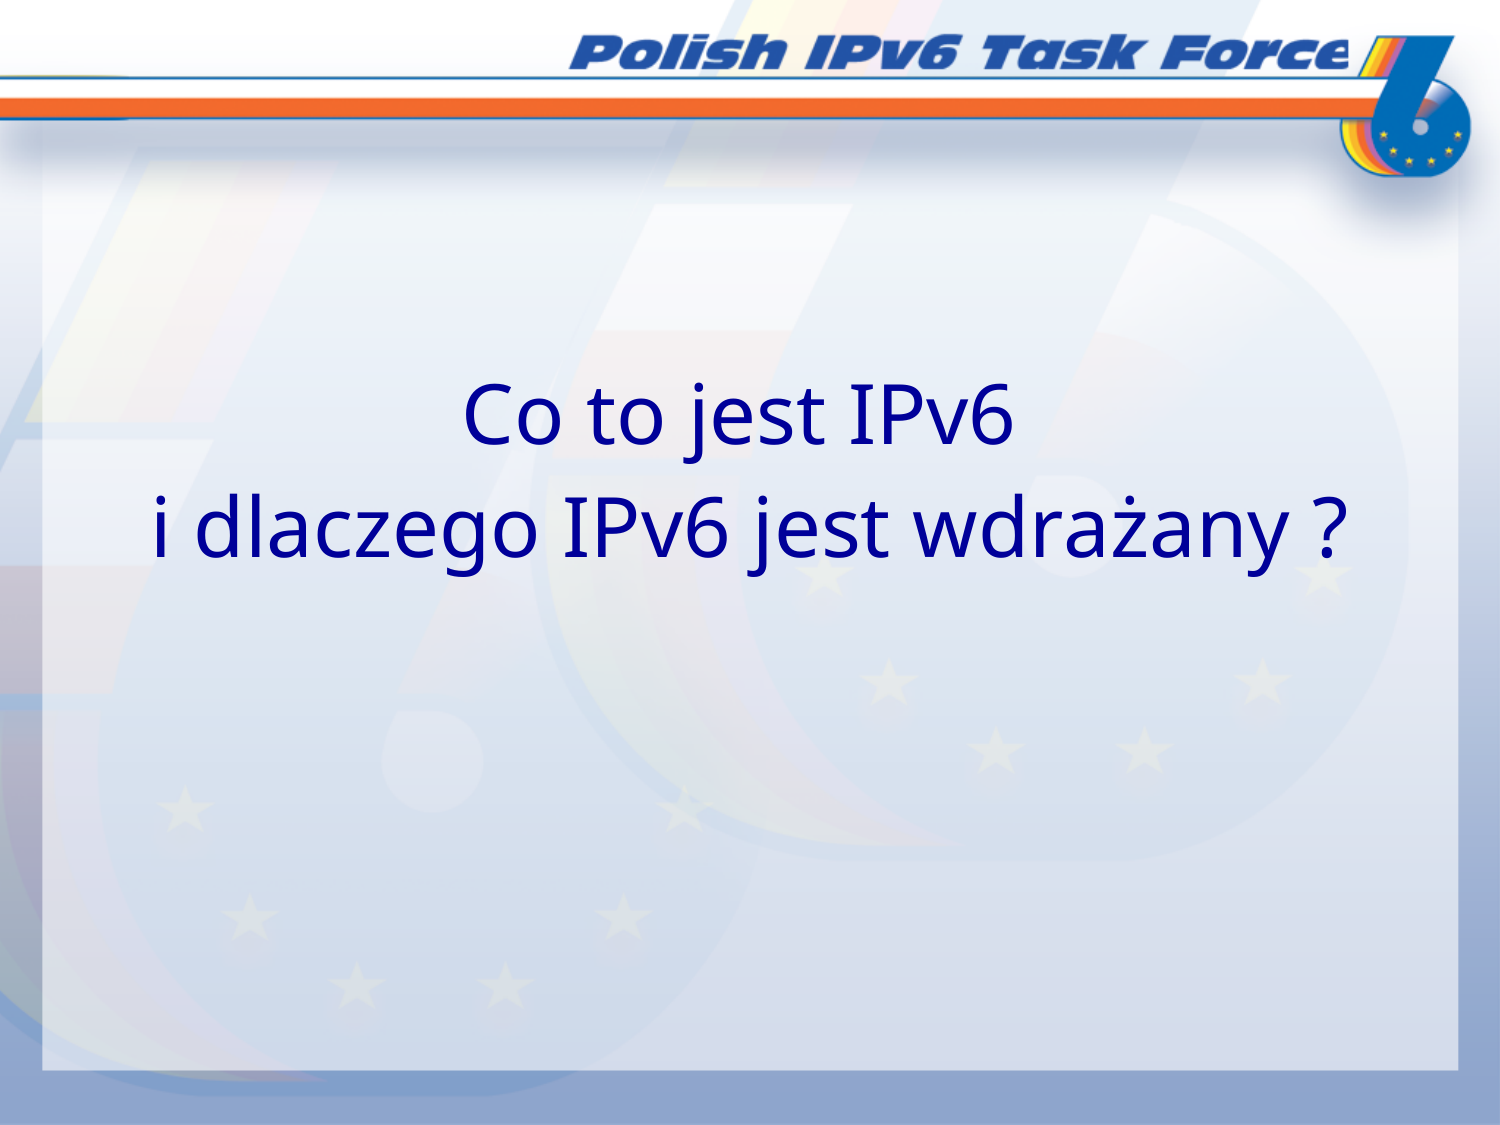

# Co to jest IPv6 i dlaczego IPv6 jest wdrażany ?